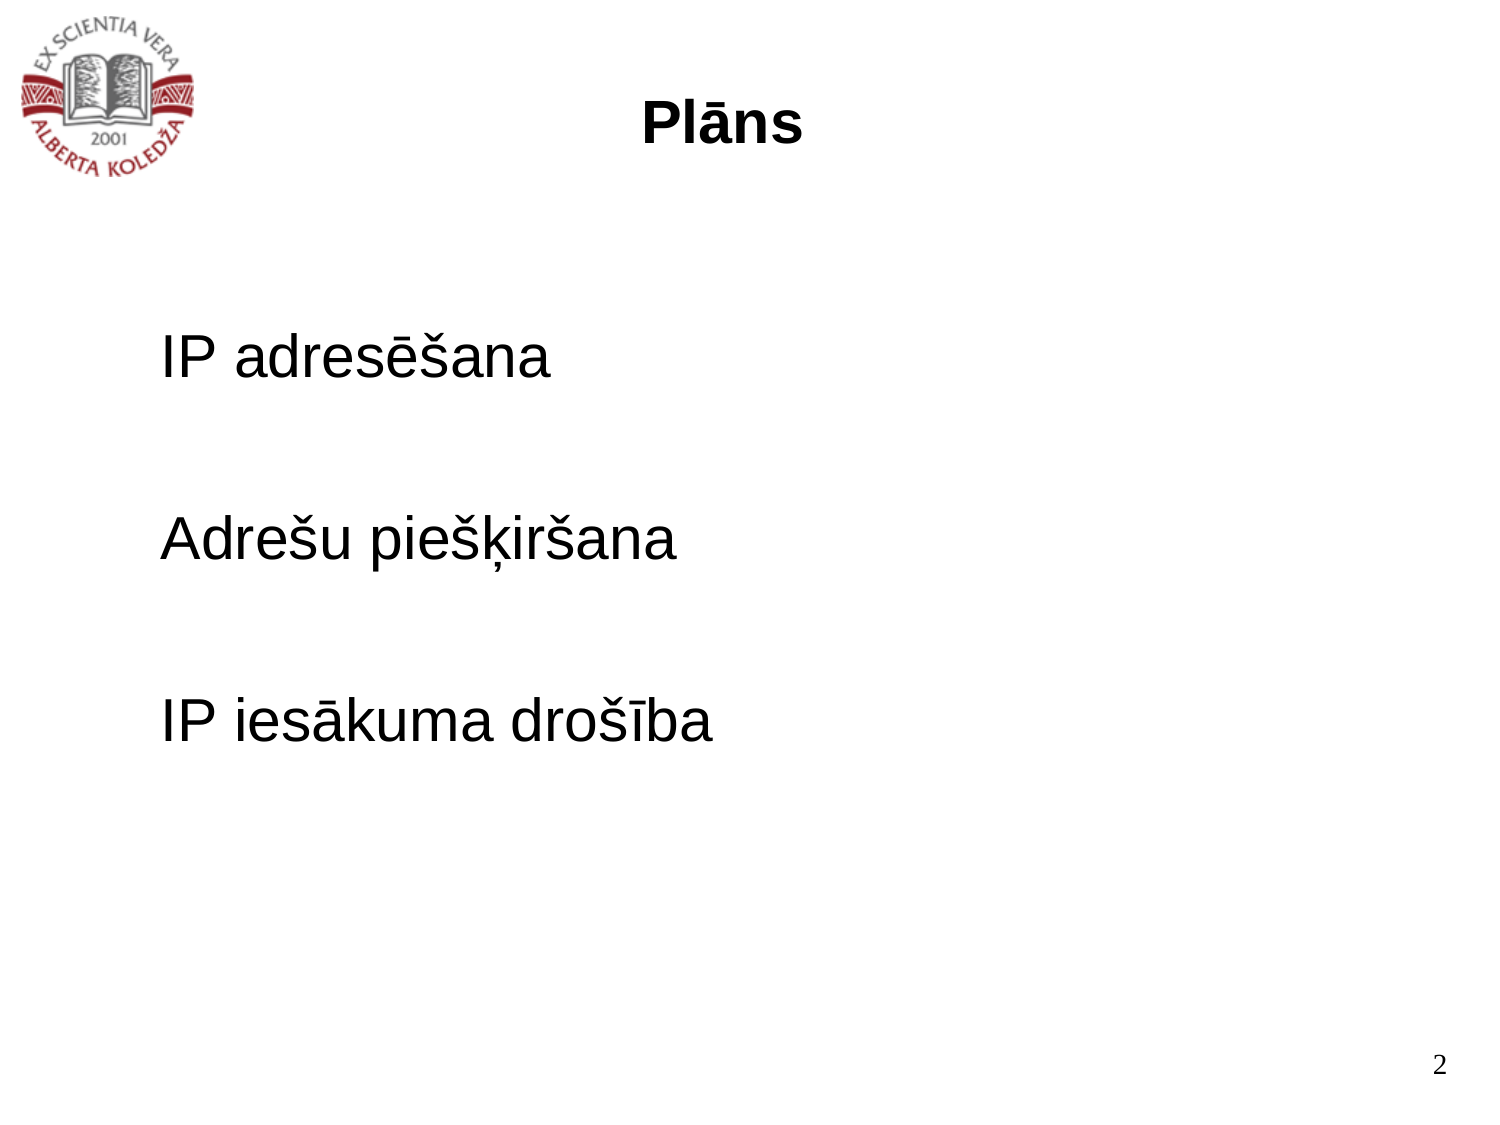

# Plāns
IP adresēšana
Adrešu piešķiršana
IP iesākuma drošība
1